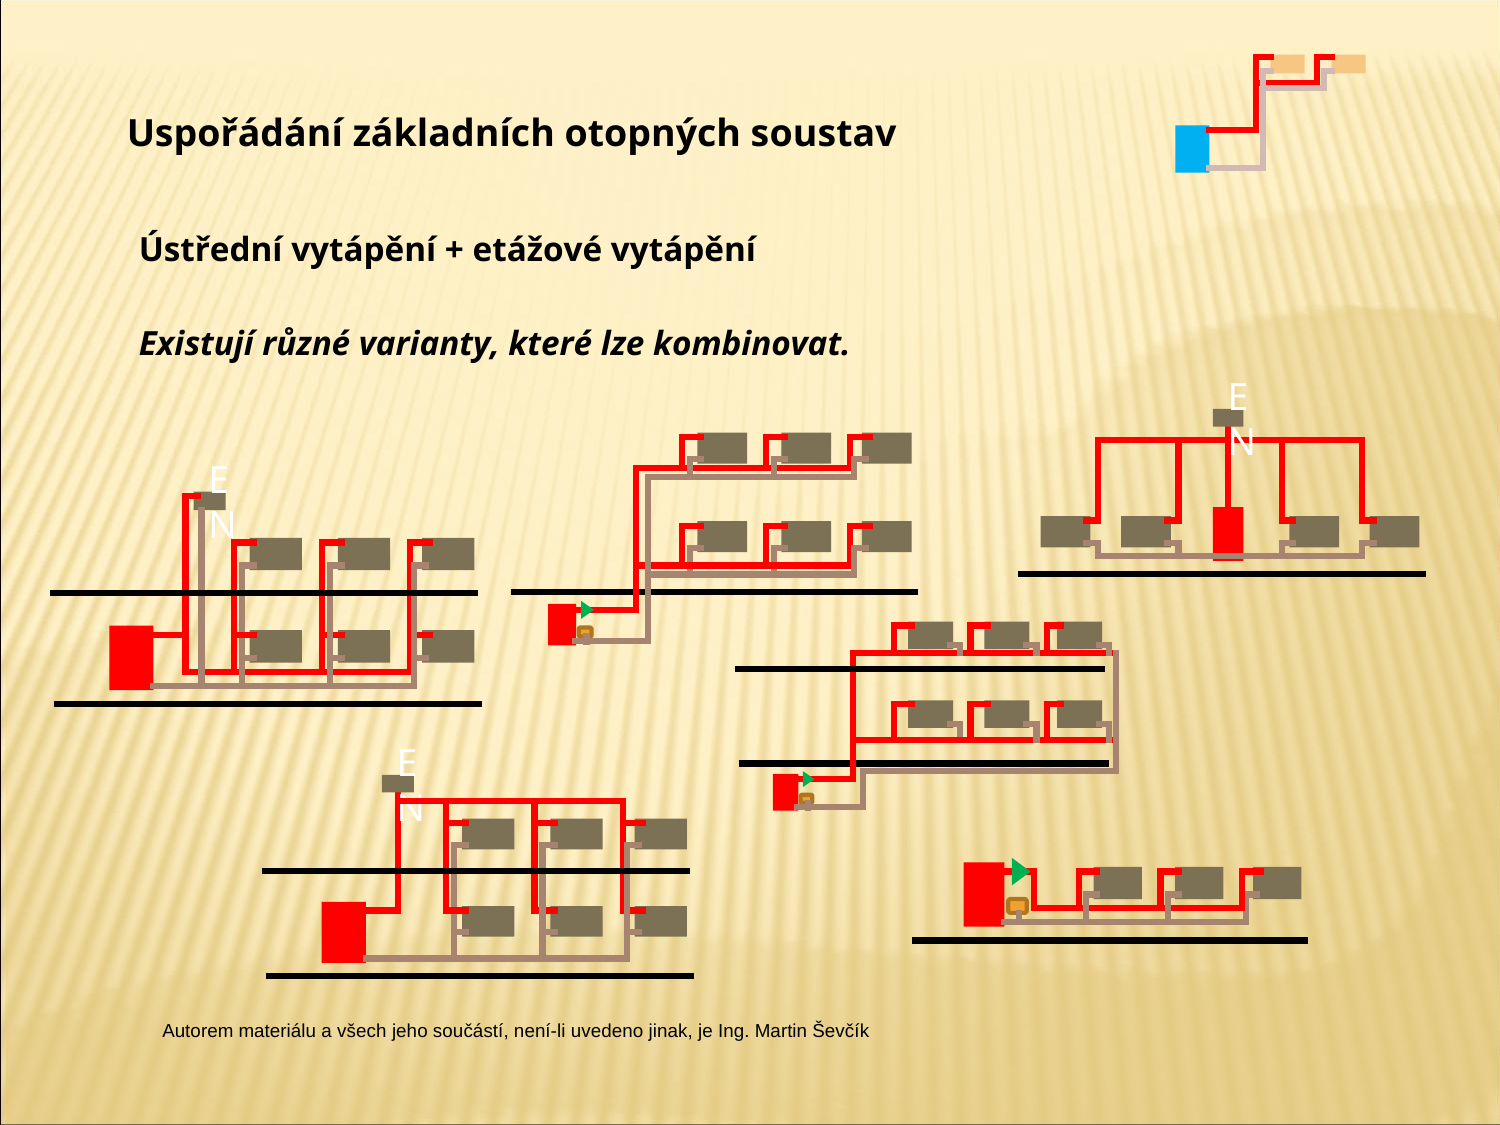

Uspořádání základních otopných soustav
Ústřední vytápění + etážové vytápění
Existují různé varianty, které lze kombinovat.
EN
EN
EN
Autorem materiálu a všech jeho součástí, není-li uvedeno jinak, je Ing. Martin Ševčík